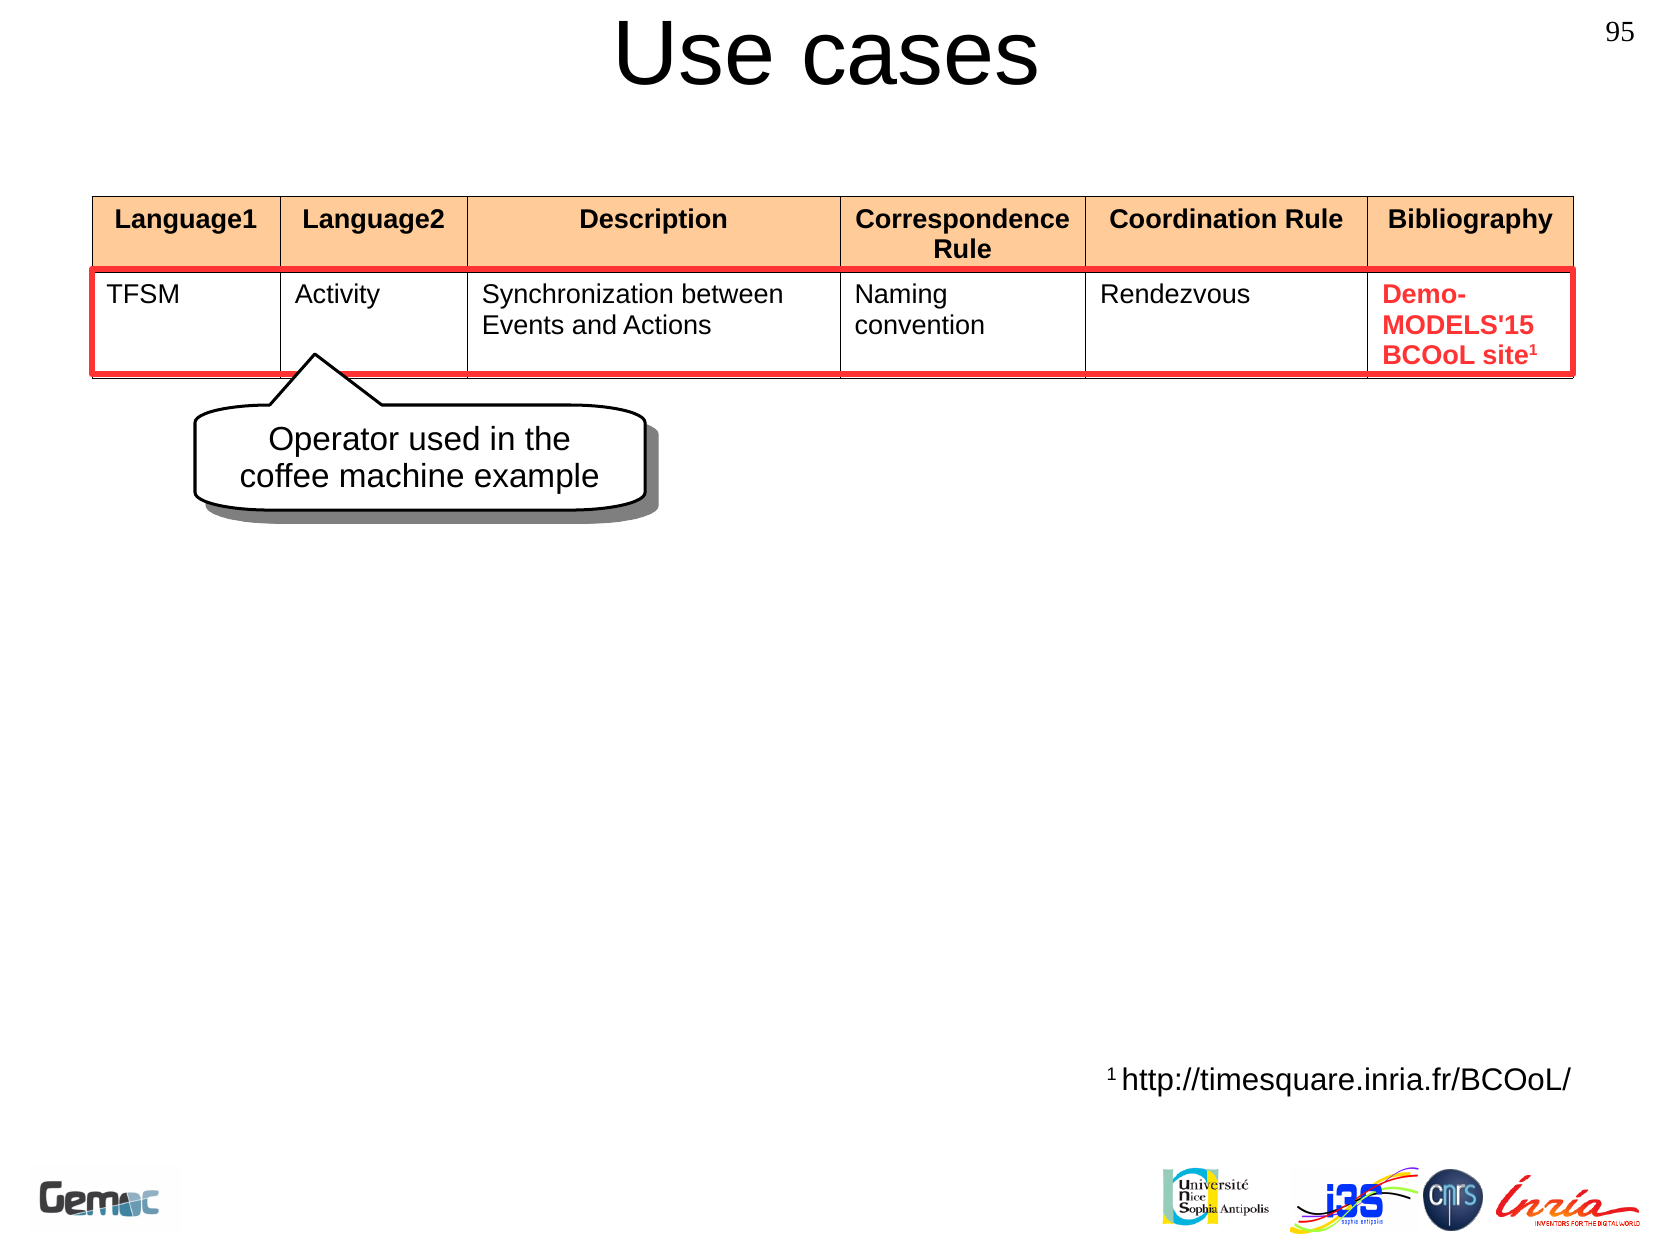

# Use cases
95
| Language1 | Language2 | Description | Correspondence Rule | Coordination Rule | Bibliography |
| --- | --- | --- | --- | --- | --- |
| TFSM | Activity | Synchronization between Events and Actions | Naming convention | Rendezvous | Demo-MODELS'15 BCOoL site1 |
Operator used in the
coffee machine example
1 http://timesquare.inria.fr/BCOoL/